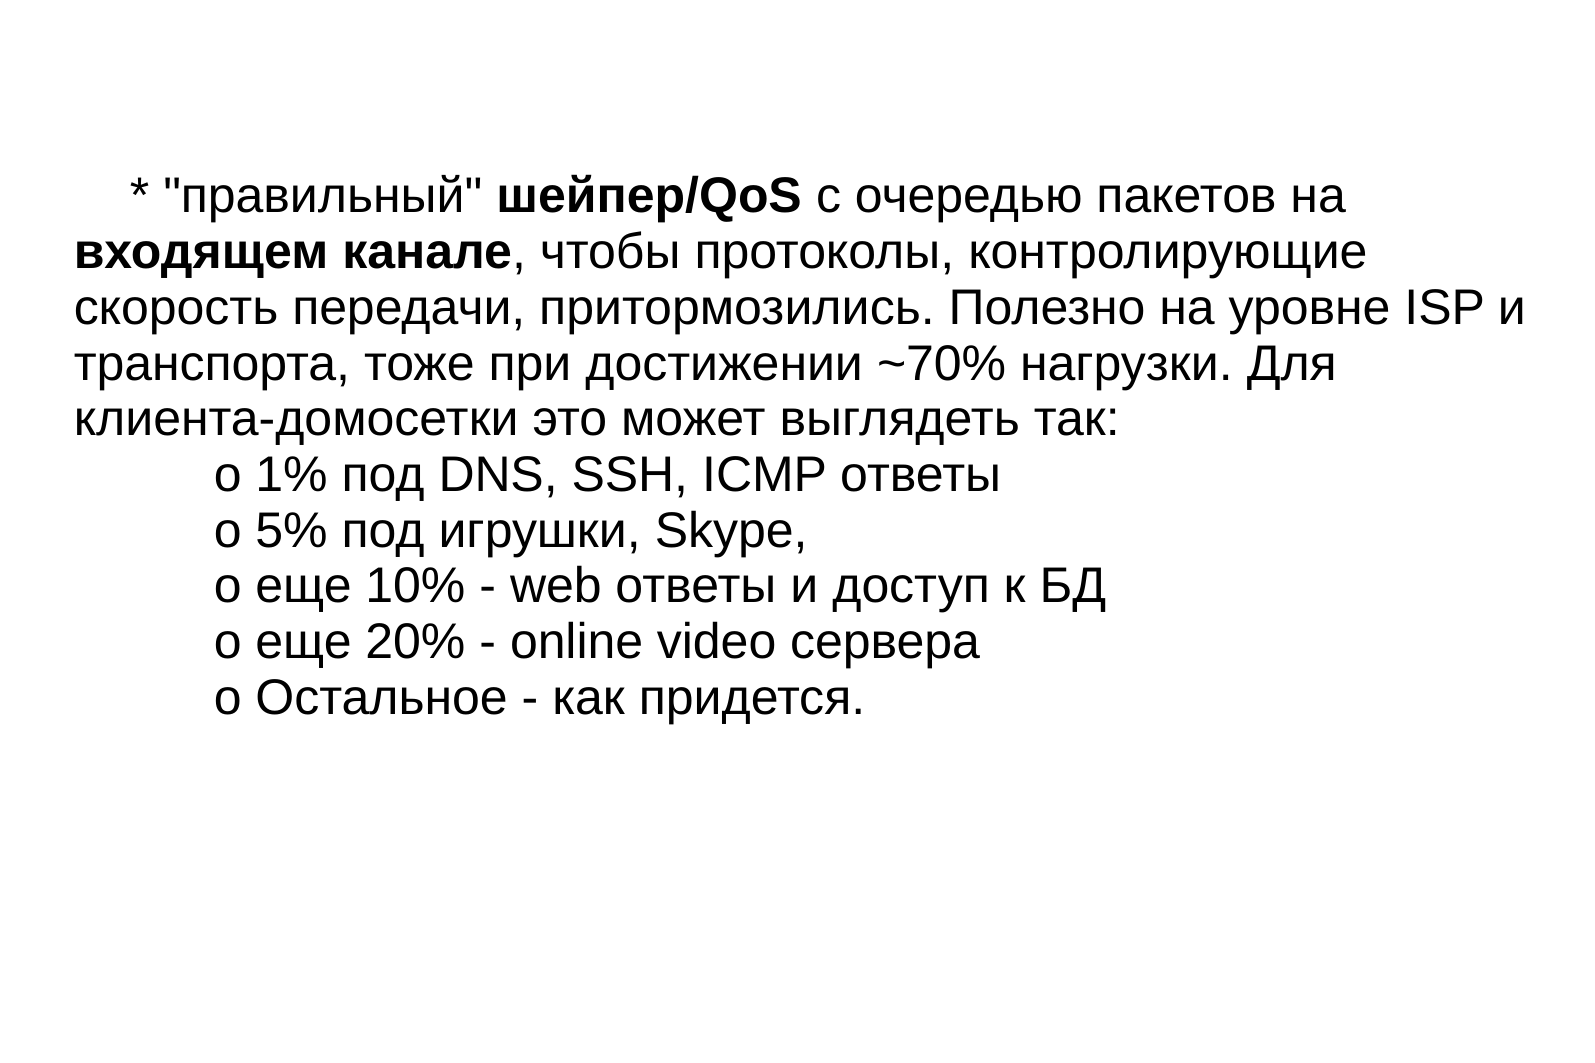

* "правильный" шейпер/QoS с очередью пакетов на входящем канале, чтобы протоколы, контролирующие скорость передачи, притормозились. Полезно на уровне ISP и транспорта, тоже при достижении ~70% нагрузки. Для клиента-домосетки это может выглядеть так:
 o 1% под DNS, SSH, ICMP ответы
 o 5% под игрушки, Skype,
 o еще 10% - web ответы и доступ к БД
 o еще 20% - online video сервера
 o Остальное - как придется.